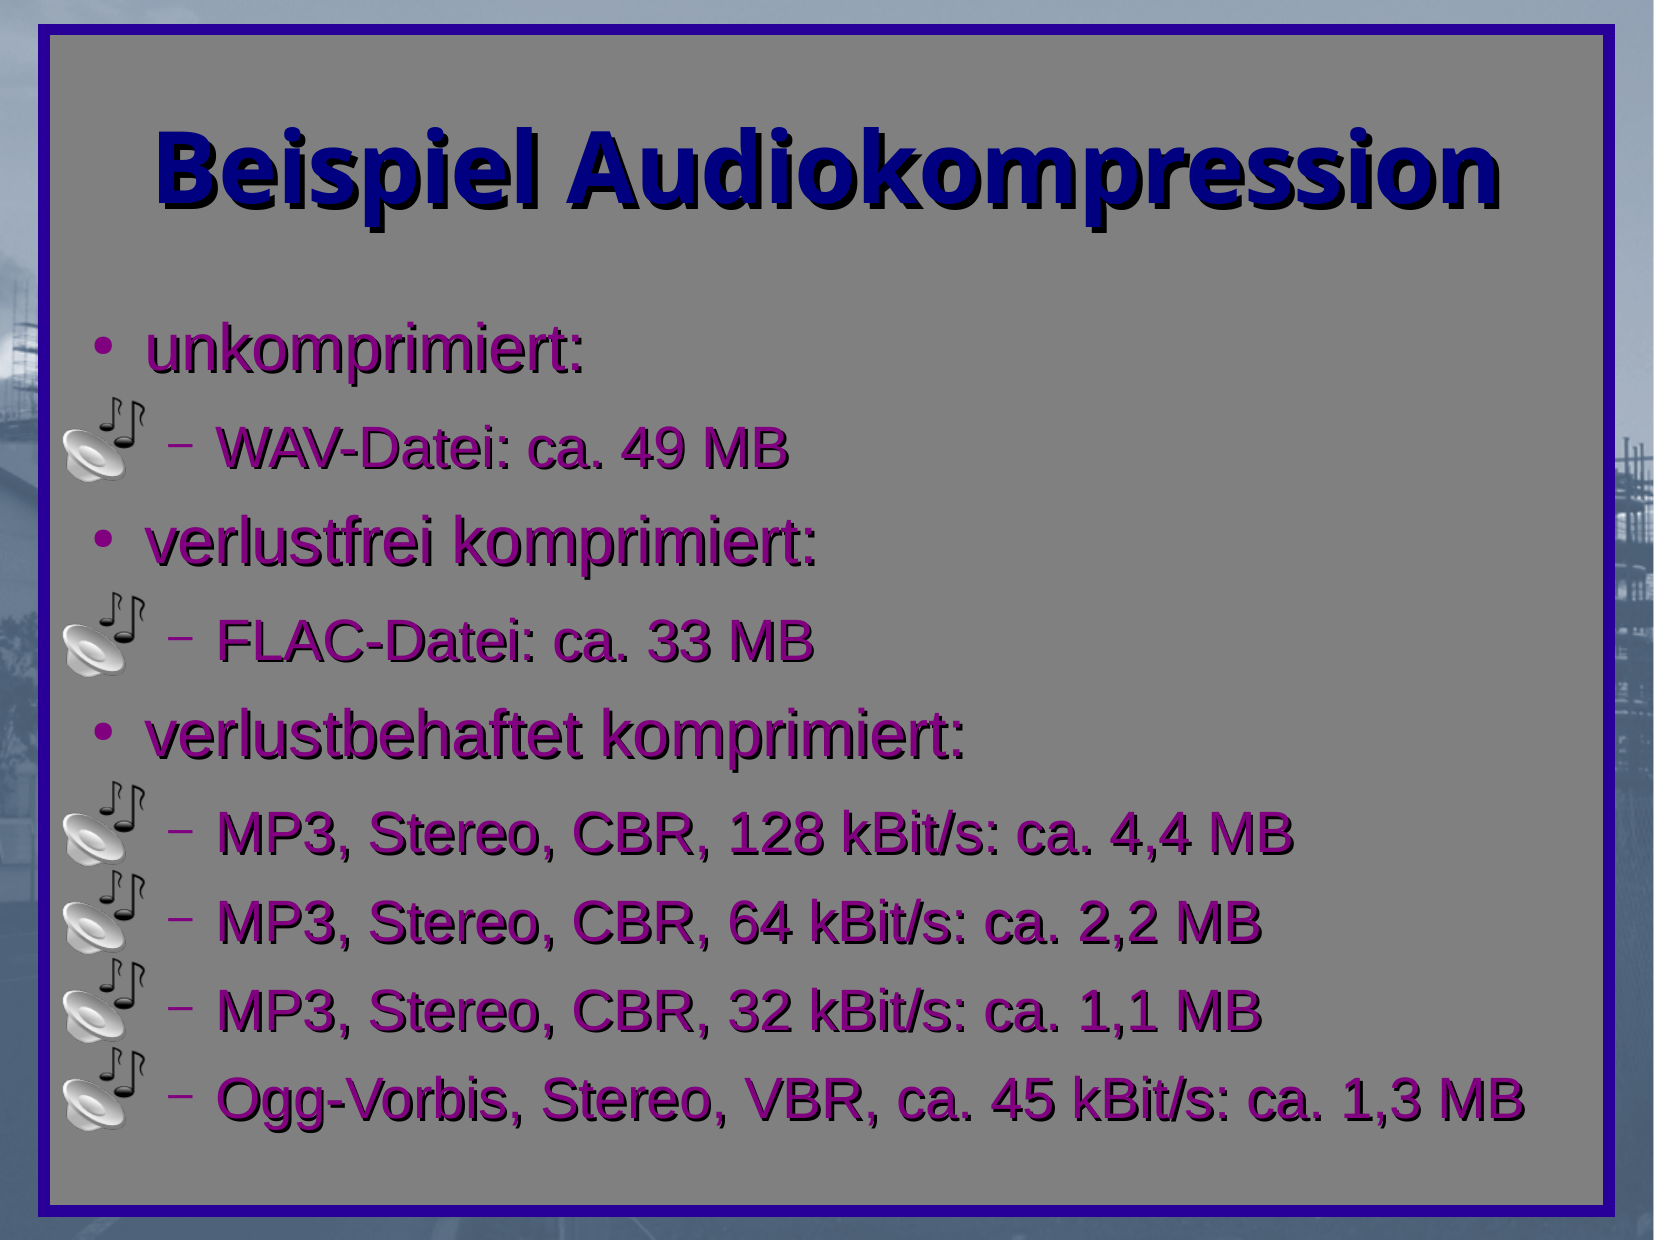

# Beispiel Audiokompression
unkomprimiert:
WAV-Datei: ca. 49 MB
verlustfrei komprimiert:
FLAC-Datei: ca. 33 MB
verlustbehaftet komprimiert:
MP3, Stereo, CBR, 128 kBit/s: ca. 4,4 MB
MP3, Stereo, CBR, 64 kBit/s: ca. 2,2 MB
MP3, Stereo, CBR, 32 kBit/s: ca. 1,1 MB
Ogg-Vorbis, Stereo, VBR, ca. 45 kBit/s: ca. 1,3 MB